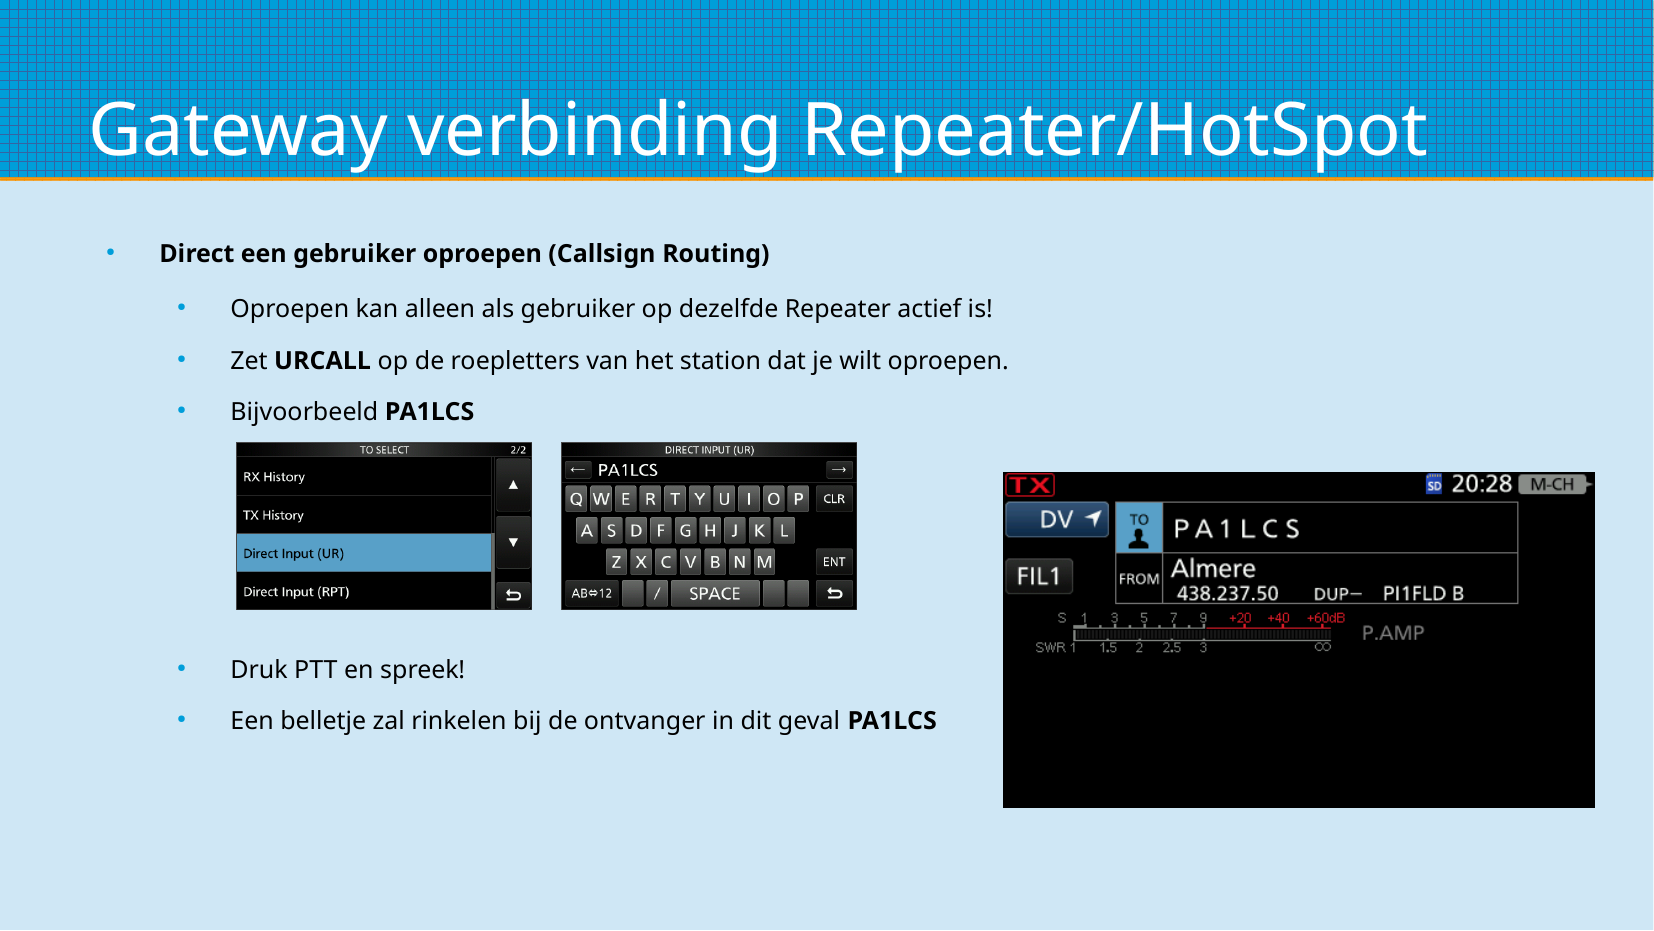

# Gateway verbinding Repeater/HotSpot
Direct een gebruiker oproepen (Callsign Routing)
Oproepen kan alleen als gebruiker op dezelfde Repeater actief is!
Zet URCALL op de roepletters van het station dat je wilt oproepen.
Bijvoorbeeld PA1LCS
Druk PTT en spreek!
Een belletje zal rinkelen bij de ontvanger in dit geval PA1LCS